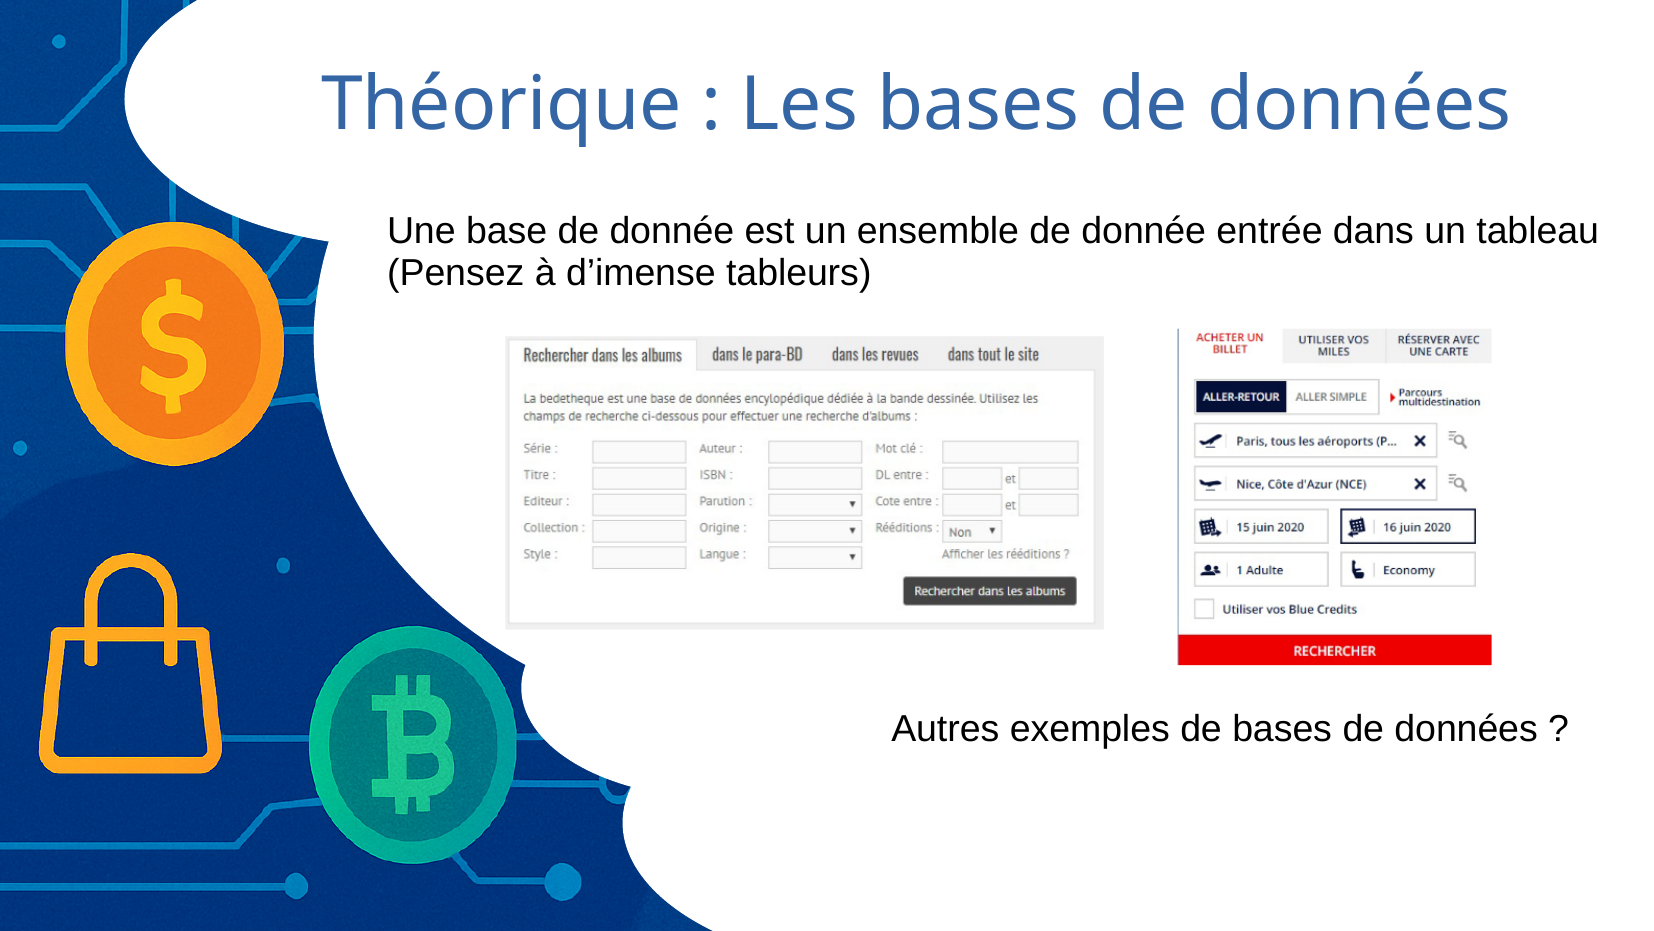

Théorique : Les bases de données
Une base de donnée est un ensemble de donnée entrée dans un tableau
(Pensez à d’imense tableurs)
Autres exemples de bases de données ?